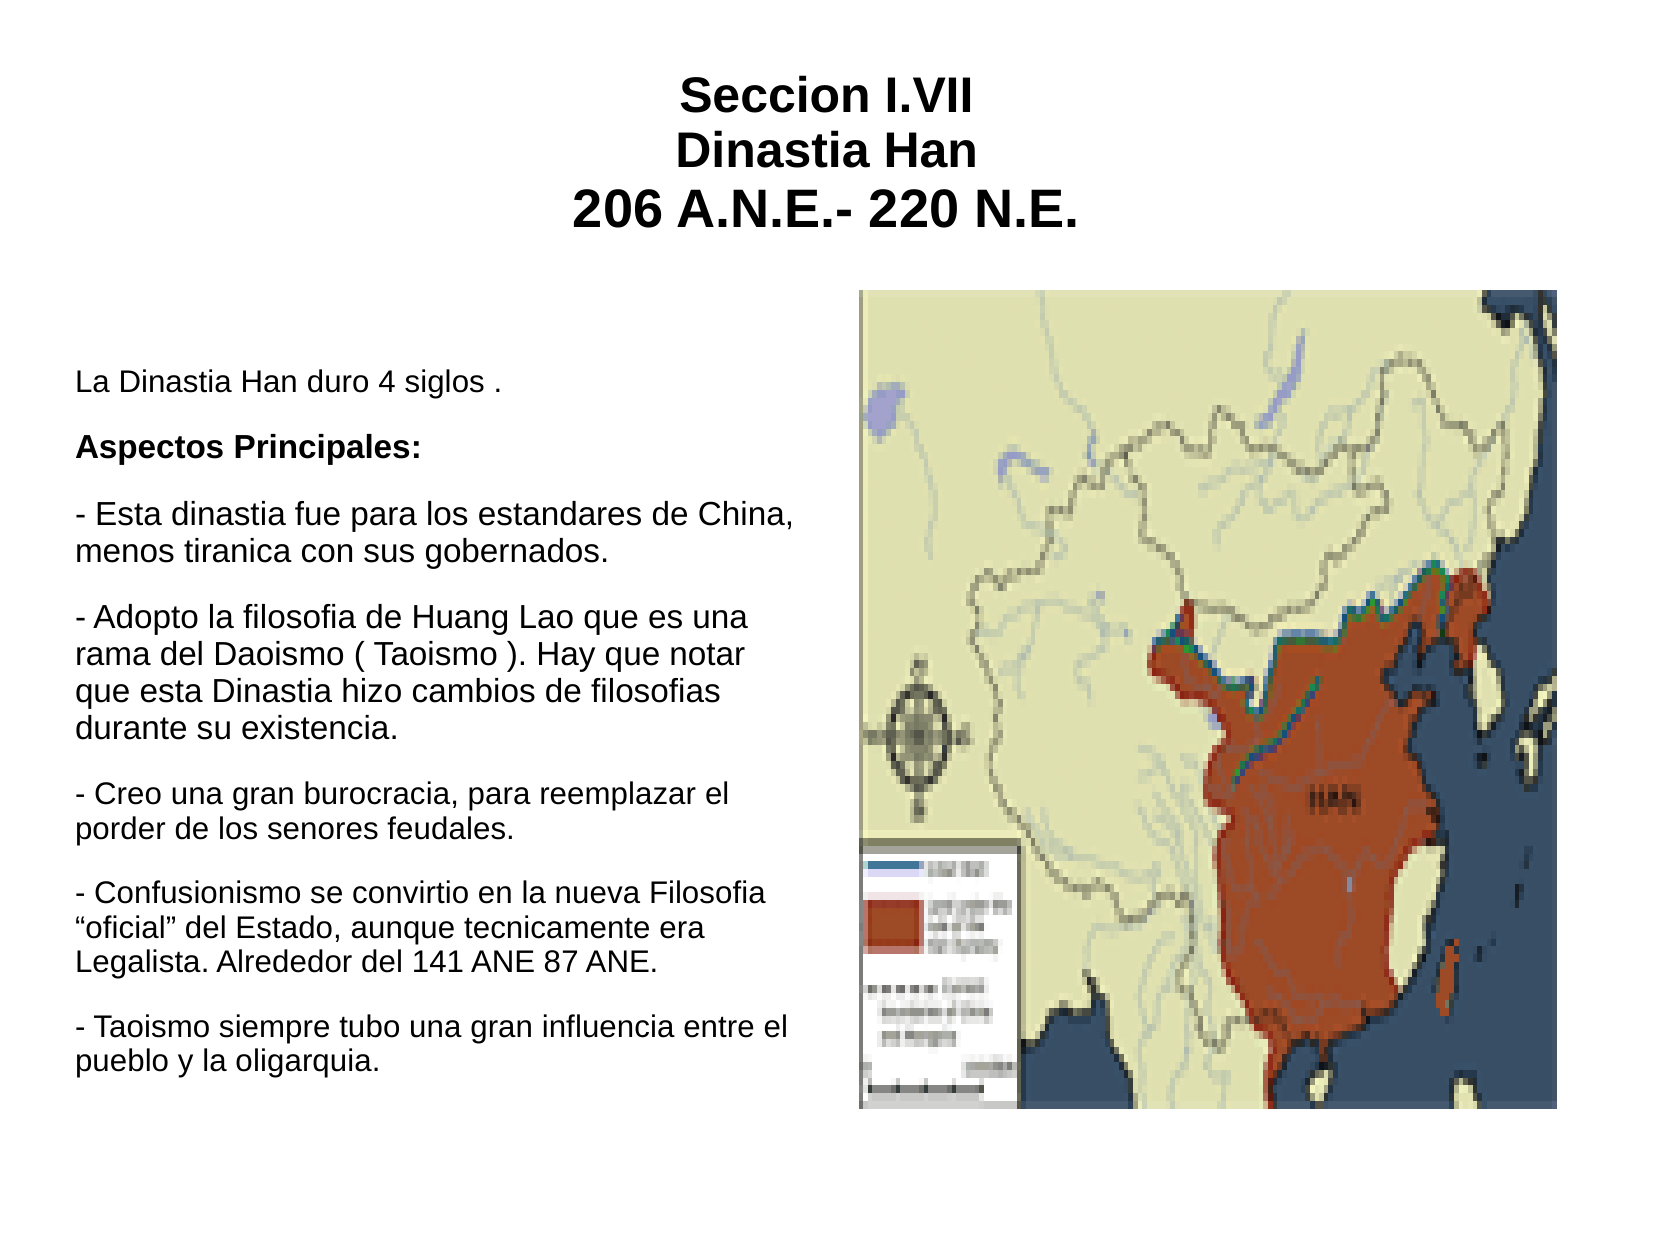

# Seccion I.VII Dinastia Han 206 A.N.E.- 220 N.E.
La Dinastia Han duro 4 siglos .
Aspectos Principales:
- Esta dinastia fue para los estandares de China, menos tiranica con sus gobernados.
- Adopto la filosofia de Huang Lao que es una rama del Daoismo ( Taoismo ). Hay que notar que esta Dinastia hizo cambios de filosofias durante su existencia.
- Creo una gran burocracia, para reemplazar el porder de los senores feudales.
- Confusionismo se convirtio en la nueva Filosofia “oficial” del Estado, aunque tecnicamente era Legalista. Alrededor del 141 ANE 87 ANE.
- Taoismo siempre tubo una gran influencia entre el pueblo y la oligarquia.